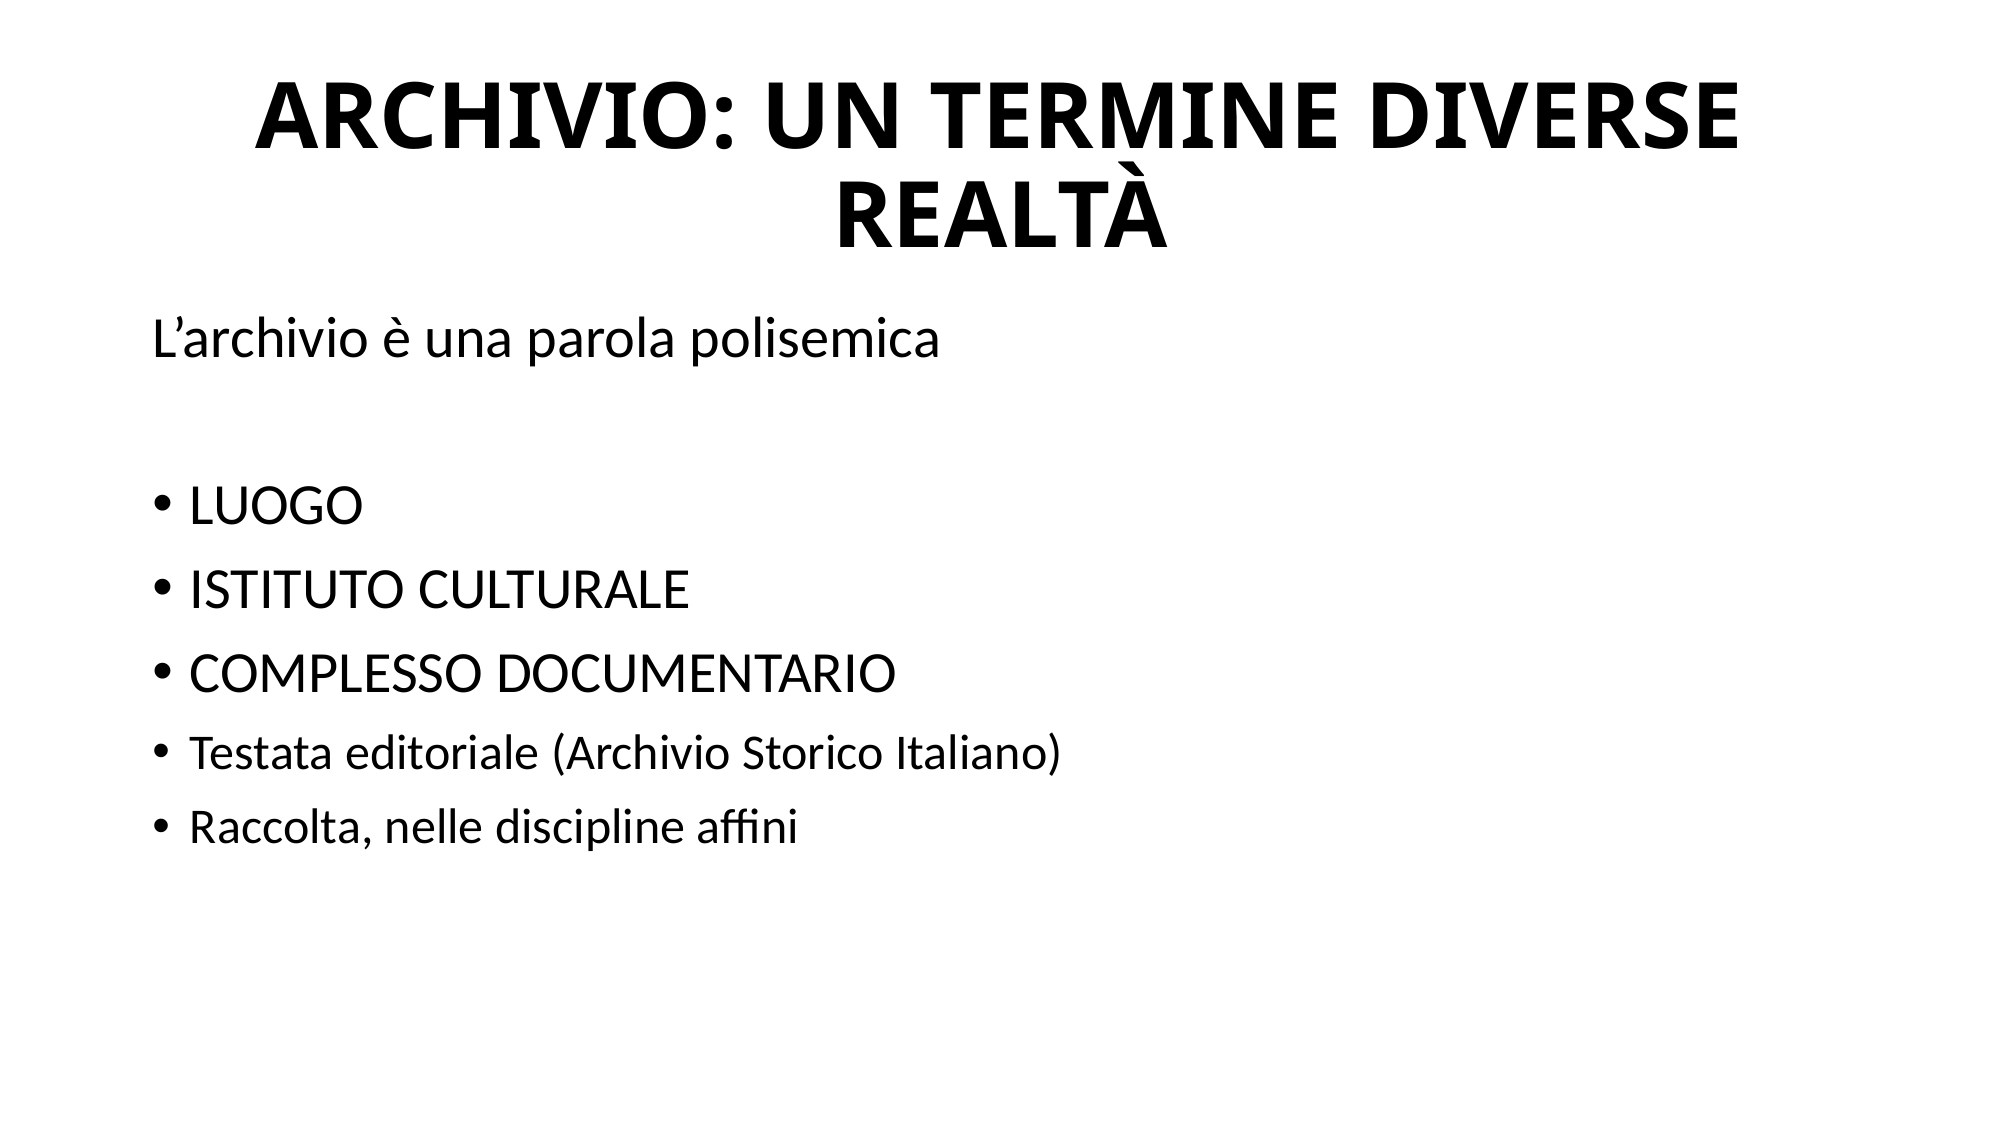

# ARCHIVIO: UN TERMINE DIVERSE REALTÀ
L’archivio è una parola polisemica
LUOGO
ISTITUTO CULTURALE
COMPLESSO DOCUMENTARIO
Testata editoriale (Archivio Storico Italiano)
Raccolta, nelle discipline affini